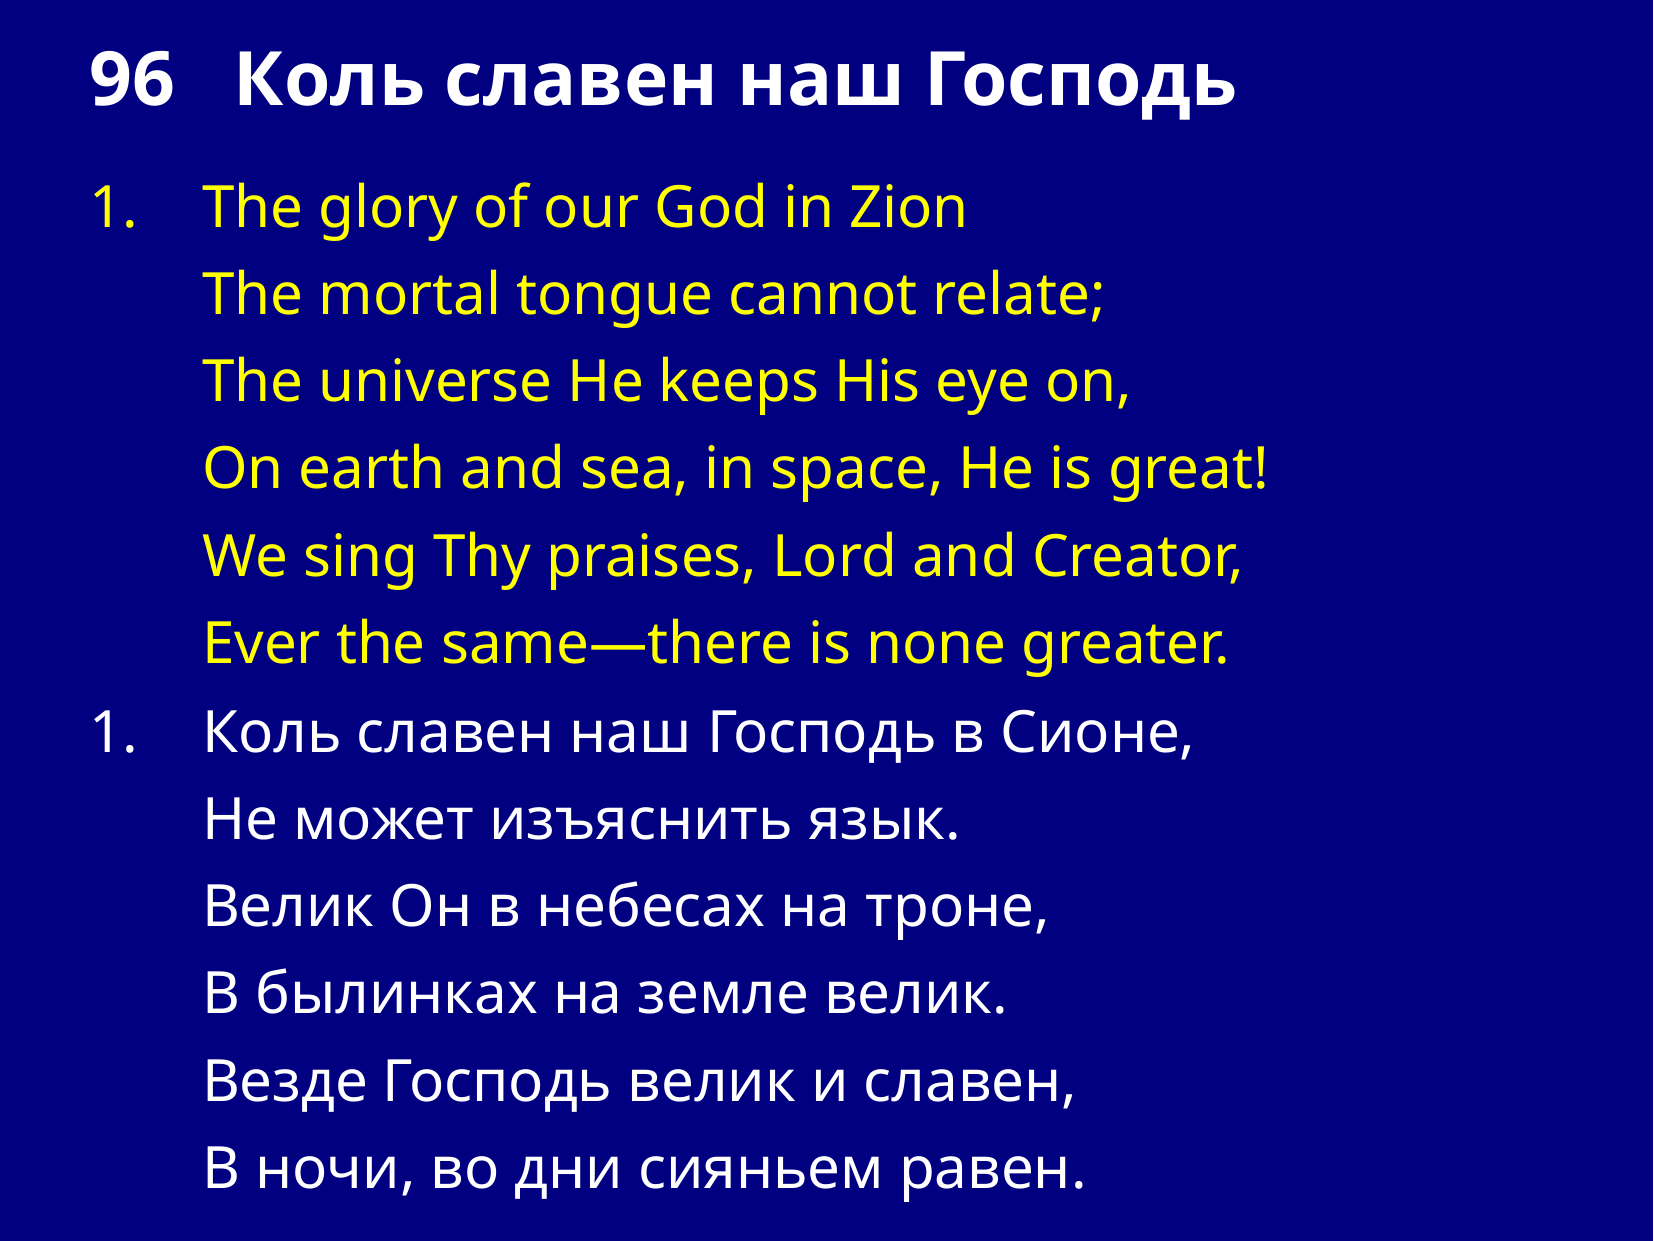

96 Коль славен наш Господь
1.	The glory of our God in Zion
	The mortal tongue cannot relate;
	The universe He keeps His eye on,
	On earth and sea, in space, He is great!
	We sing Thy praises, Lord and Creator,
	Ever the same—there is none greater.
1.	Коль славен наш Господь в Сионе,
	Не может изъяснить язык.
	Велик Он в небесах на троне,
	В былинках на земле велик.
	Везде Господь велик и славен,
	В ночи, во дни сияньем равен.